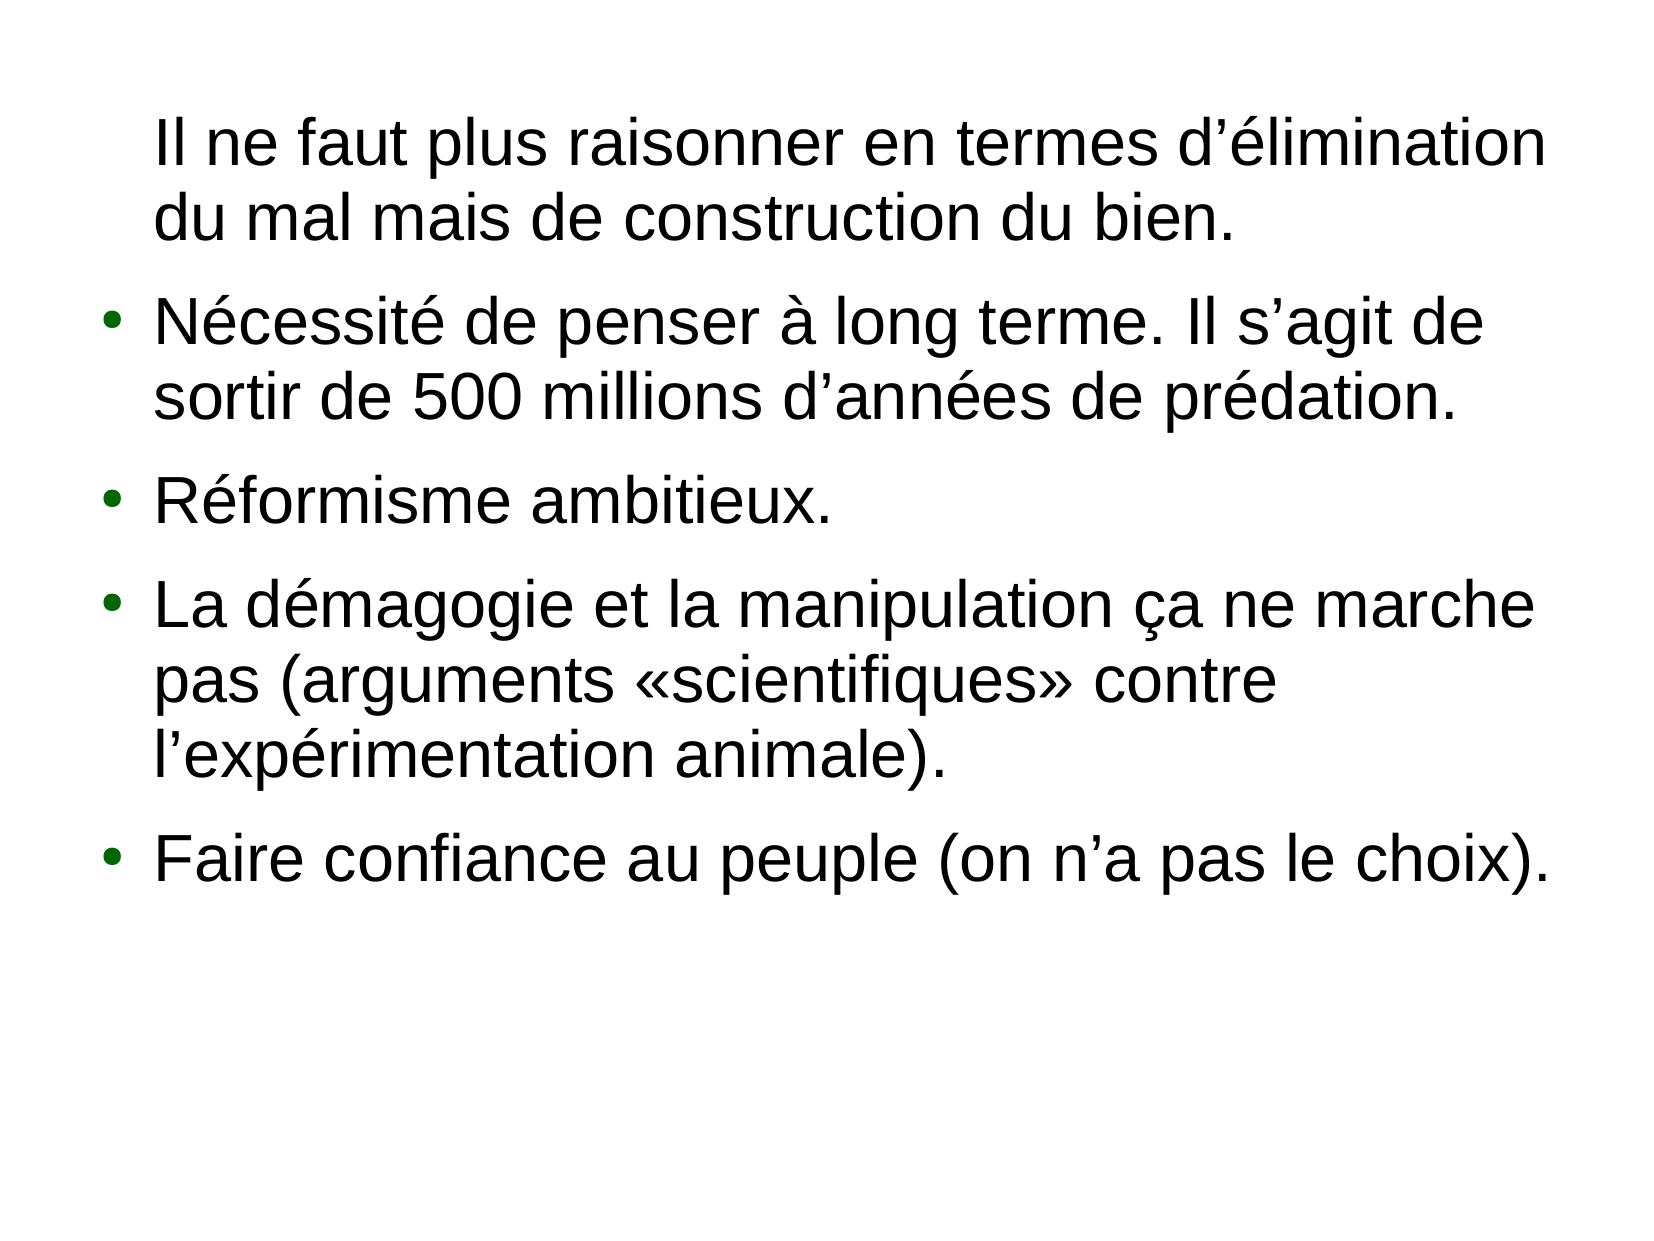

# Il ne faut plus raisonner en termes d’élimination du mal mais de construction du bien.
Nécessité de penser à long terme. Il s’agit de sortir de 500 millions d’années de prédation.
Réformisme ambitieux.
La démagogie et la manipulation ça ne marche pas (arguments «scientifiques» contre l’expérimentation animale).
Faire confiance au peuple (on n’a pas le choix).